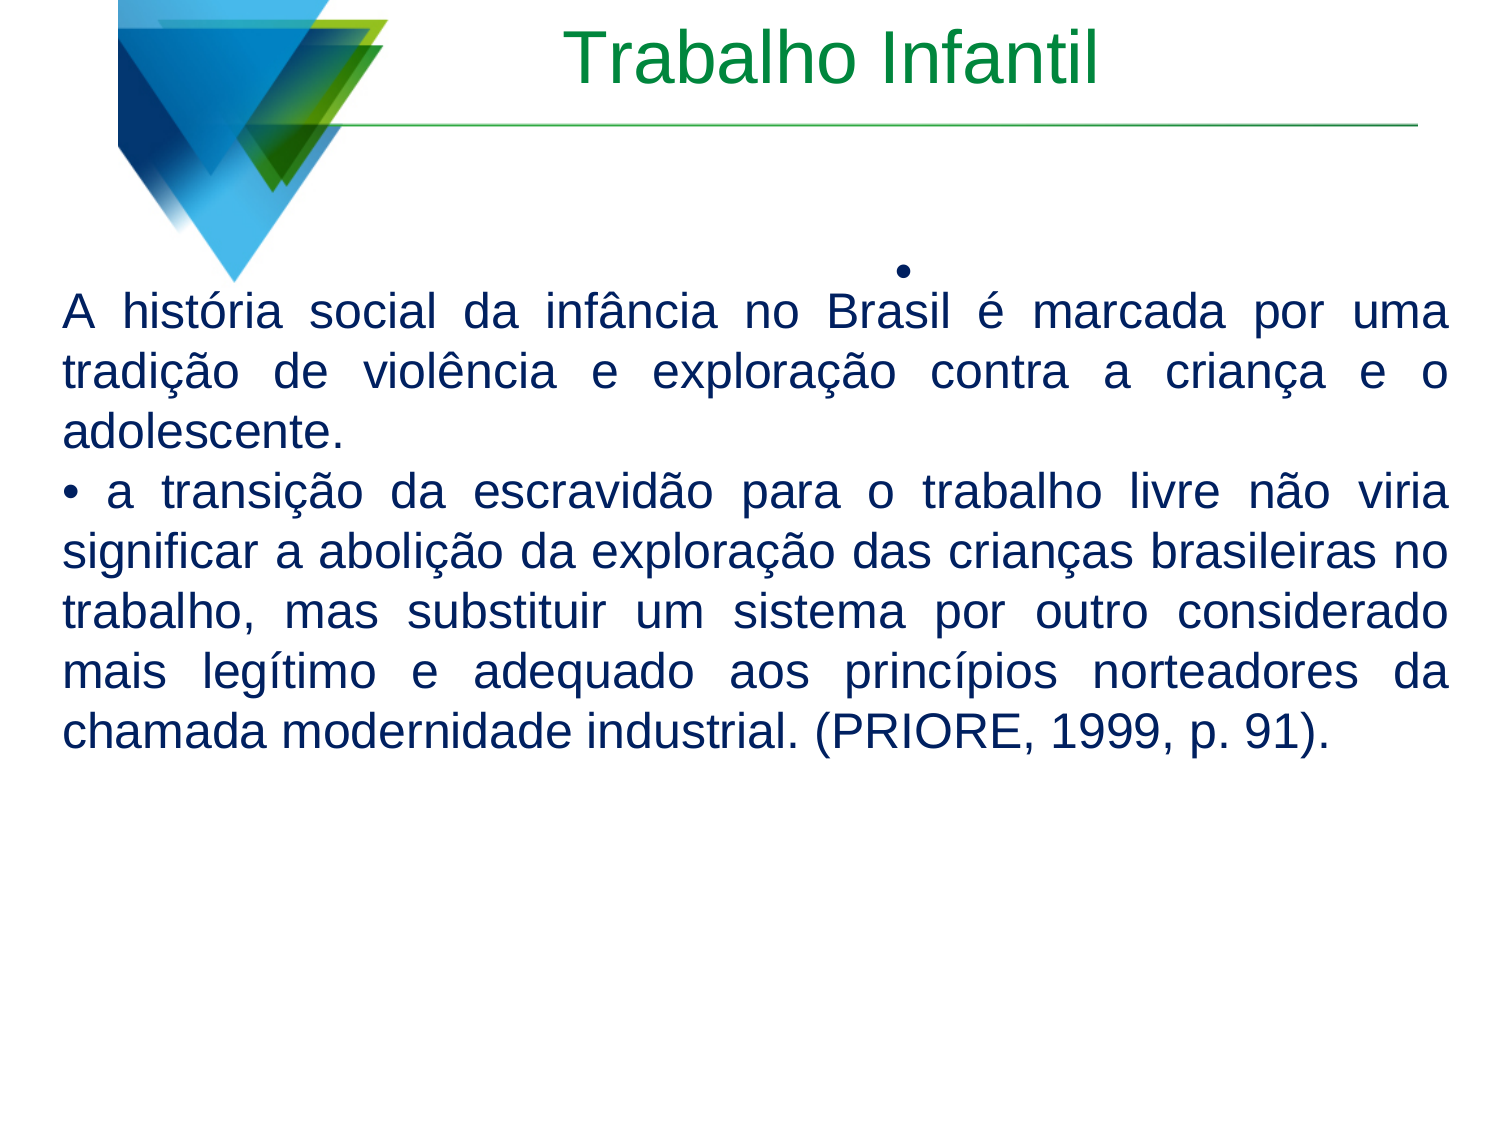

# Trabalho Infantil
•
A história social da infância no Brasil é marcada por uma tradição de violência e exploração contra a criança e o adolescente.
• a transição da escravidão para o trabalho livre não viria significar a abolição da exploração das crianças brasileiras no trabalho, mas substituir um sistema por outro considerado mais legítimo e adequado aos princípios norteadores da chamada modernidade industrial. (PRIORE, 1999, p. 91).